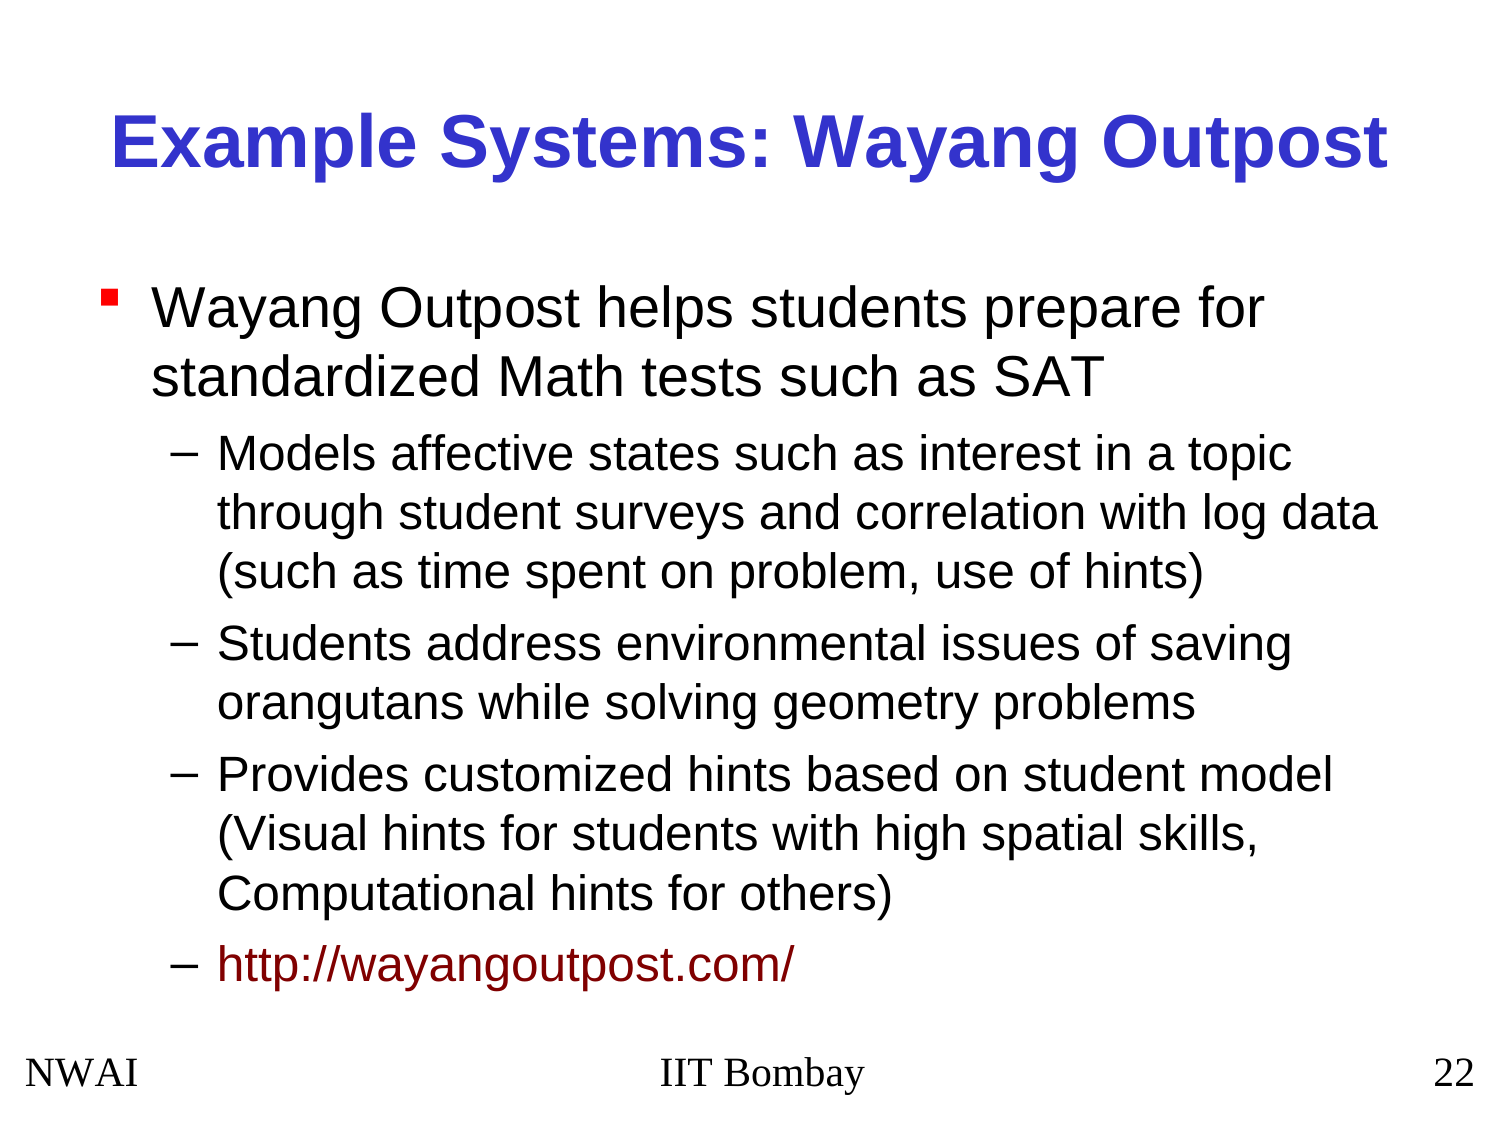

# Example Systems: Wayang Outpost
Wayang Outpost helps students prepare for standardized Math tests such as SAT
Models affective states such as interest in a topic through student surveys and correlation with log data (such as time spent on problem, use of hints)
Students address environmental issues of saving orangutans while solving geometry problems
Provides customized hints based on student model (Visual hints for students with high spatial skills, Computational hints for others)
http://wayangoutpost.com/
NWAI
IIT Bombay
22